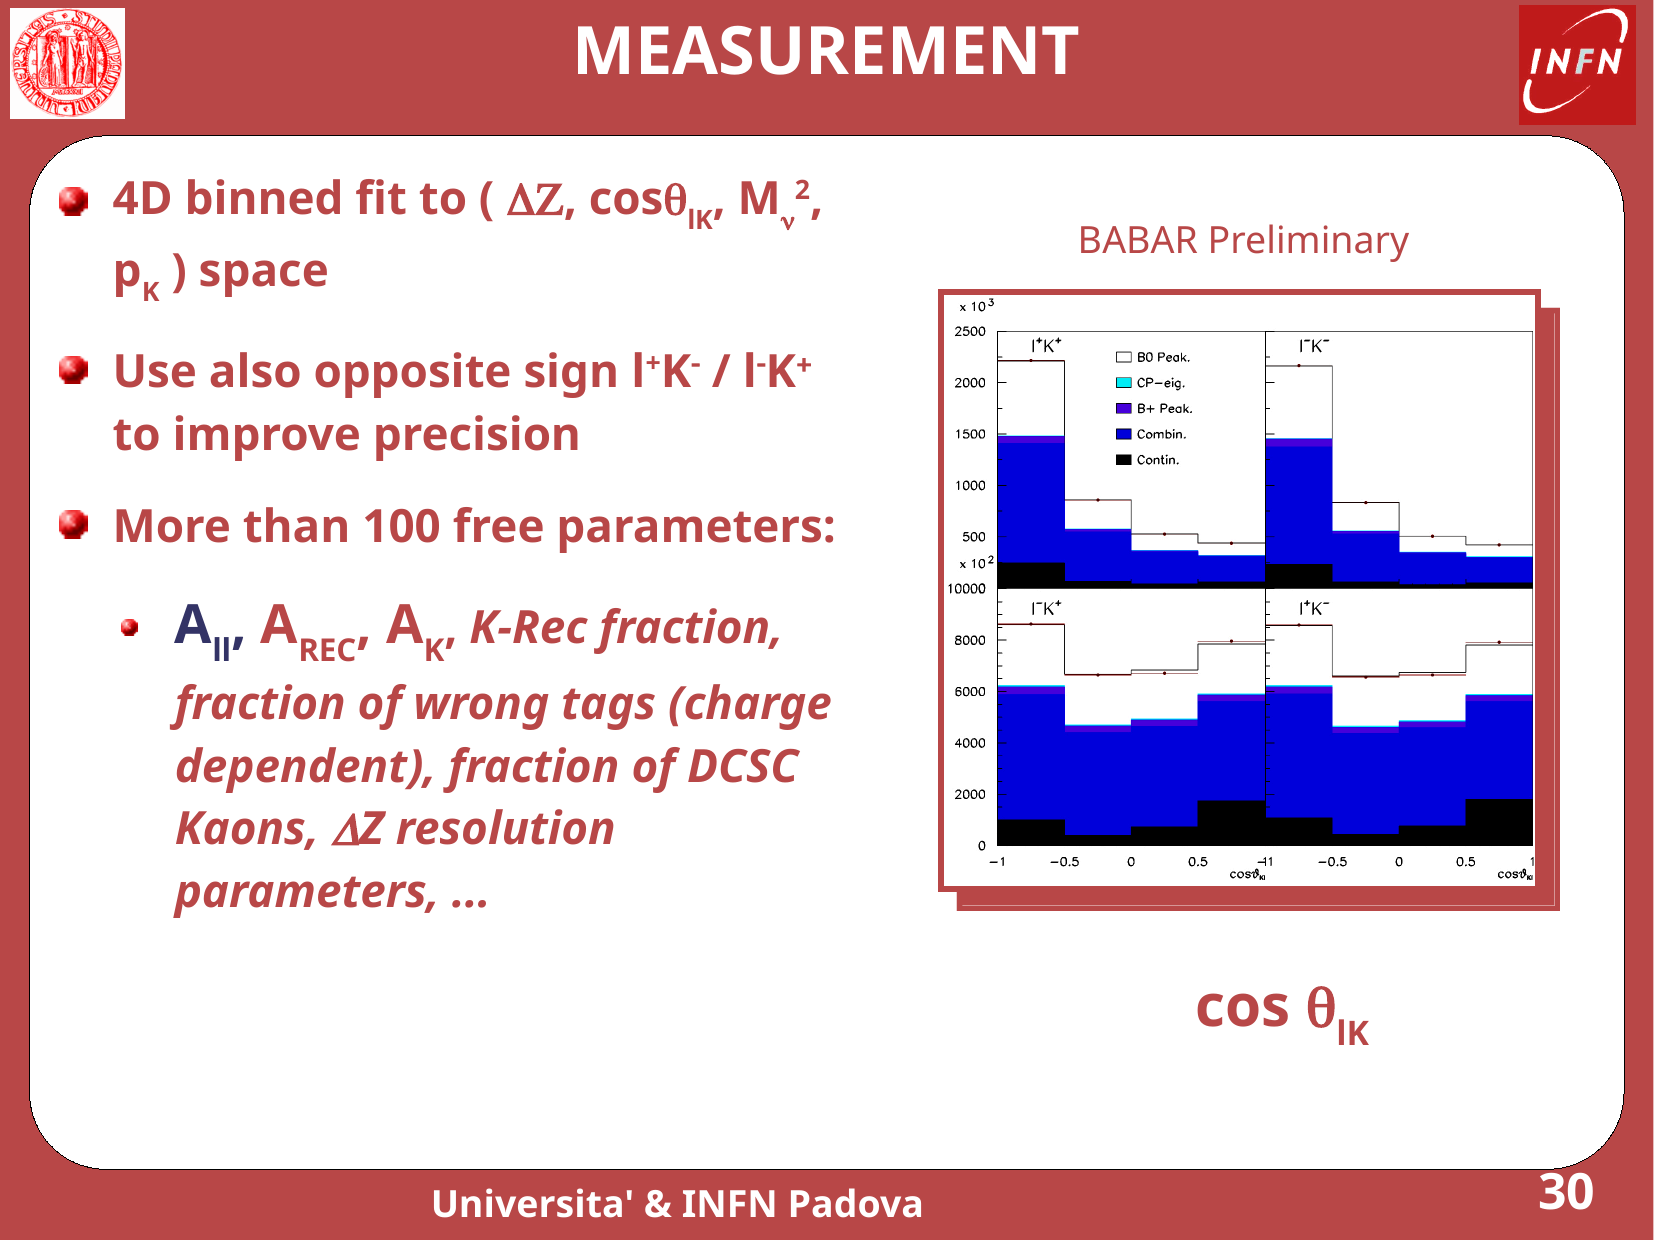

# MEASUREMENT
4D binned fit to ( DZ, cosqlK, Mn2, pK ) space
Use also opposite sign l+K- / l-K+ to improve precision
More than 100 free parameters:
All, AREC, AK, K-Rec fraction, fraction of wrong tags (charge dependent), fraction of DCSC Kaons, DZ resolution parameters, ...
BABAR Preliminary
cos qlK